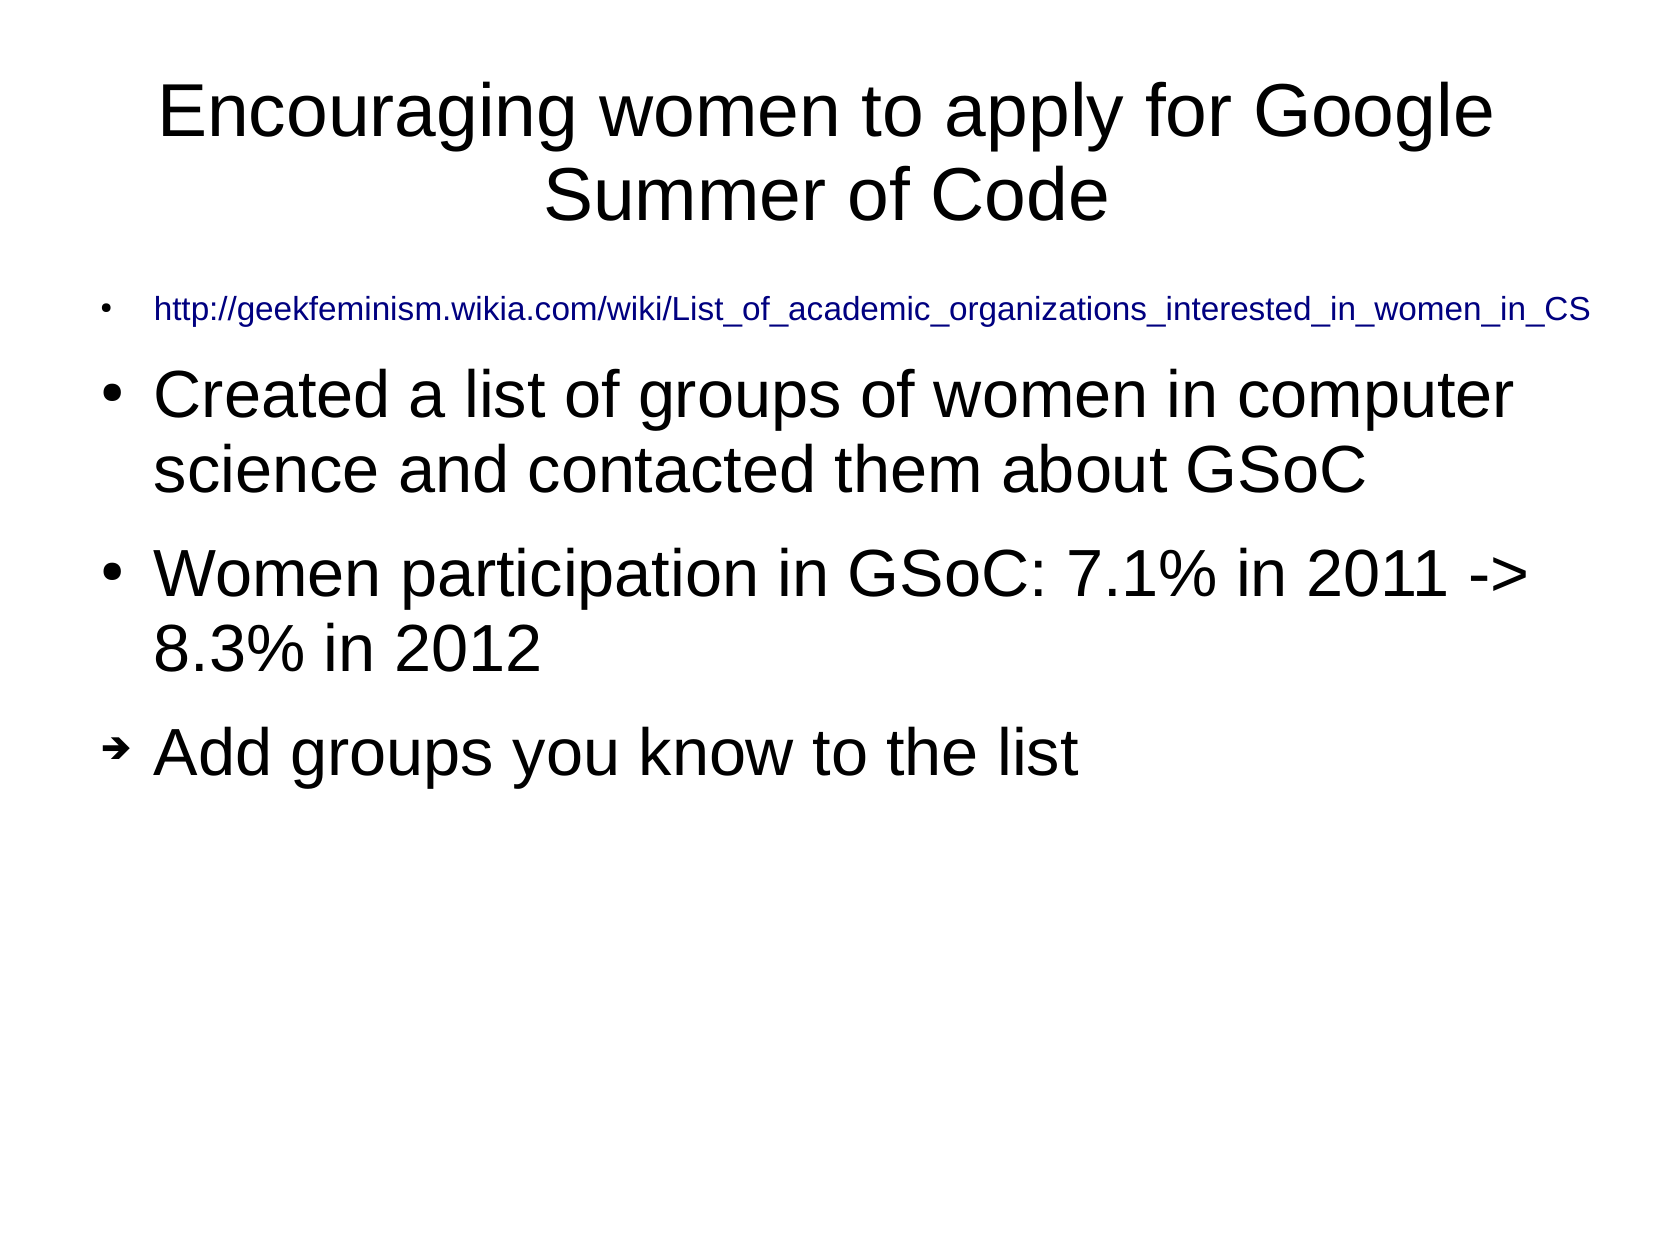

# Encouraging women to apply for Google Summer of Code
http://geekfeminism.wikia.com/wiki/List_of_academic_organizations_interested_in_women_in_CS
Created a list of groups of women in computer science and contacted them about GSoC
Women participation in GSoC: 7.1% in 2011 -> 8.3% in 2012
Add groups you know to the list